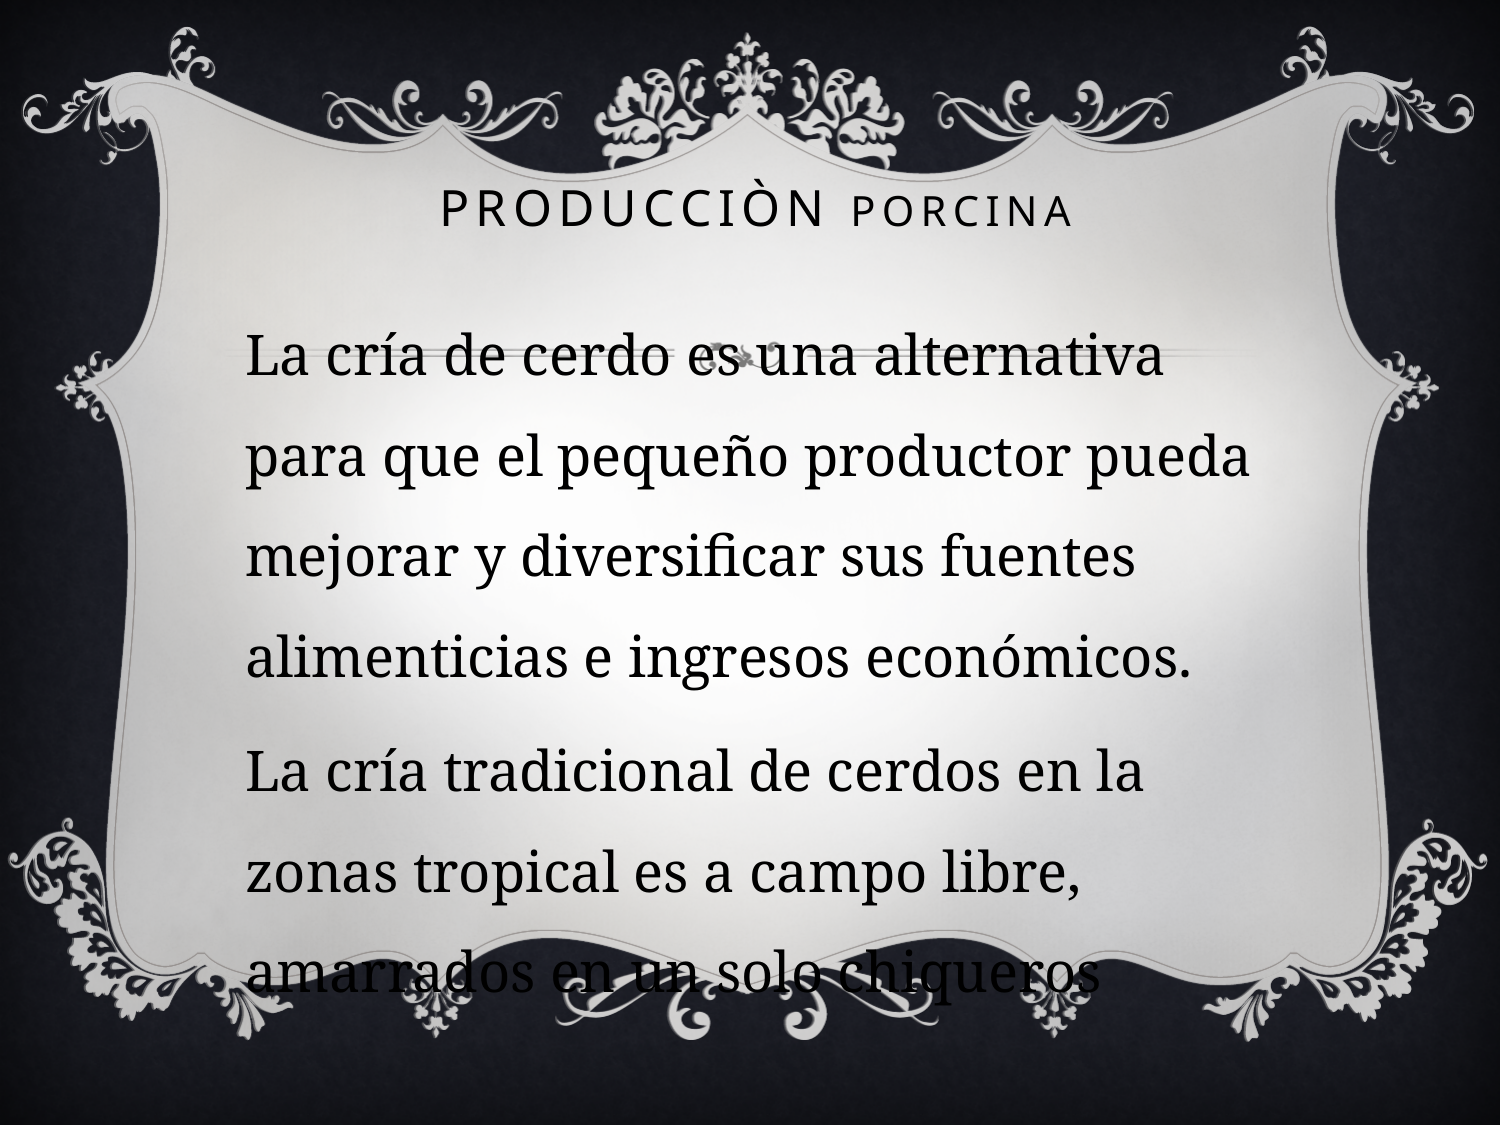

# PRODUCCIÒN PORCINA
La cría de cerdo es una alternativa para que el pequeño productor pueda mejorar y diversificar sus fuentes alimenticias e ingresos económicos.
La cría tradicional de cerdos en la zonas tropical es a campo libre, amarrados en un solo chiqueros